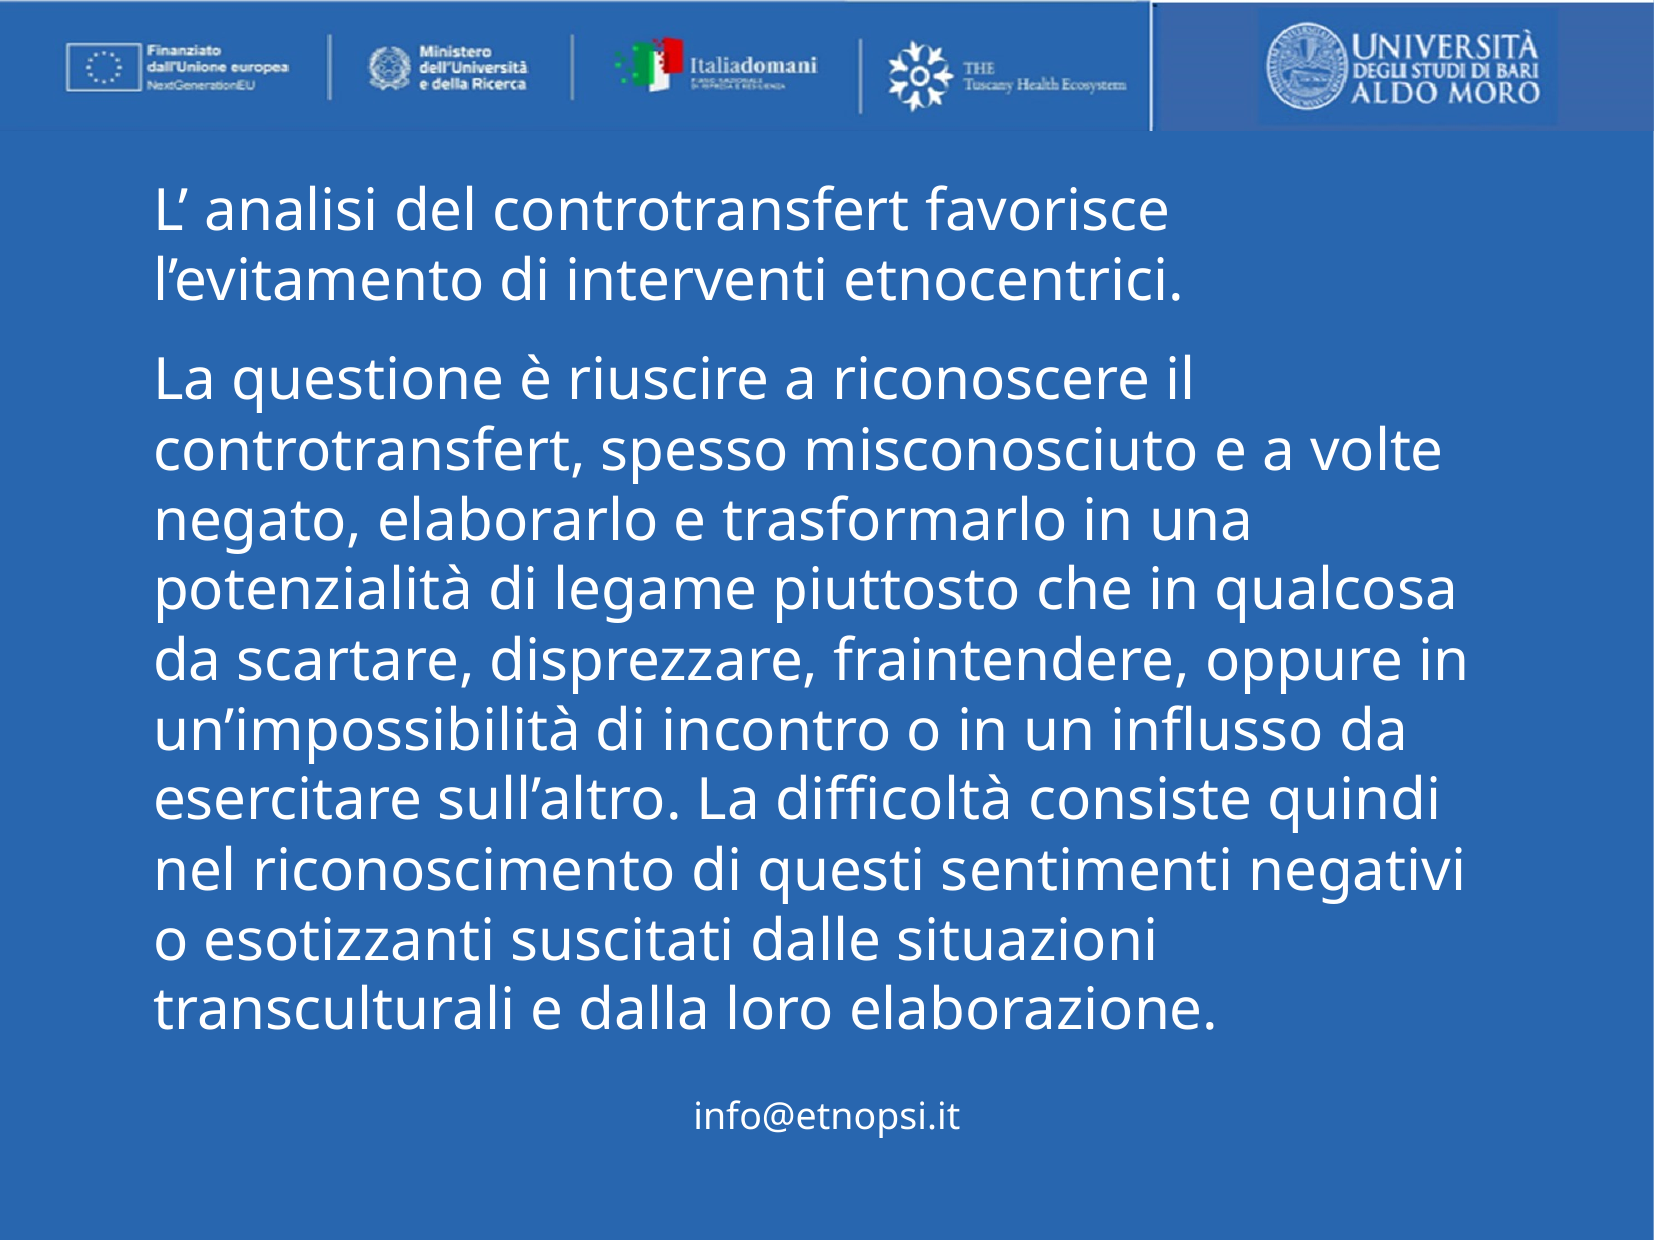

# L’ analisi del controtransfert favorisce l’evitamento di interventi etnocentrici.
La questione è riuscire a riconoscere il controtransfert, spesso misconosciuto e a volte negato, elaborarlo e trasformarlo in una potenzialità di legame piuttosto che in qualcosa da scartare, disprezzare, fraintendere, oppure in un’impossibilità di incontro o in un influsso da esercitare sull’altro. La difficoltà consiste quindi nel riconoscimento di questi sentimenti negativi o esotizzanti suscitati dalle situazioni transculturali e dalla loro elaborazione.
							 info@etnopsi.it